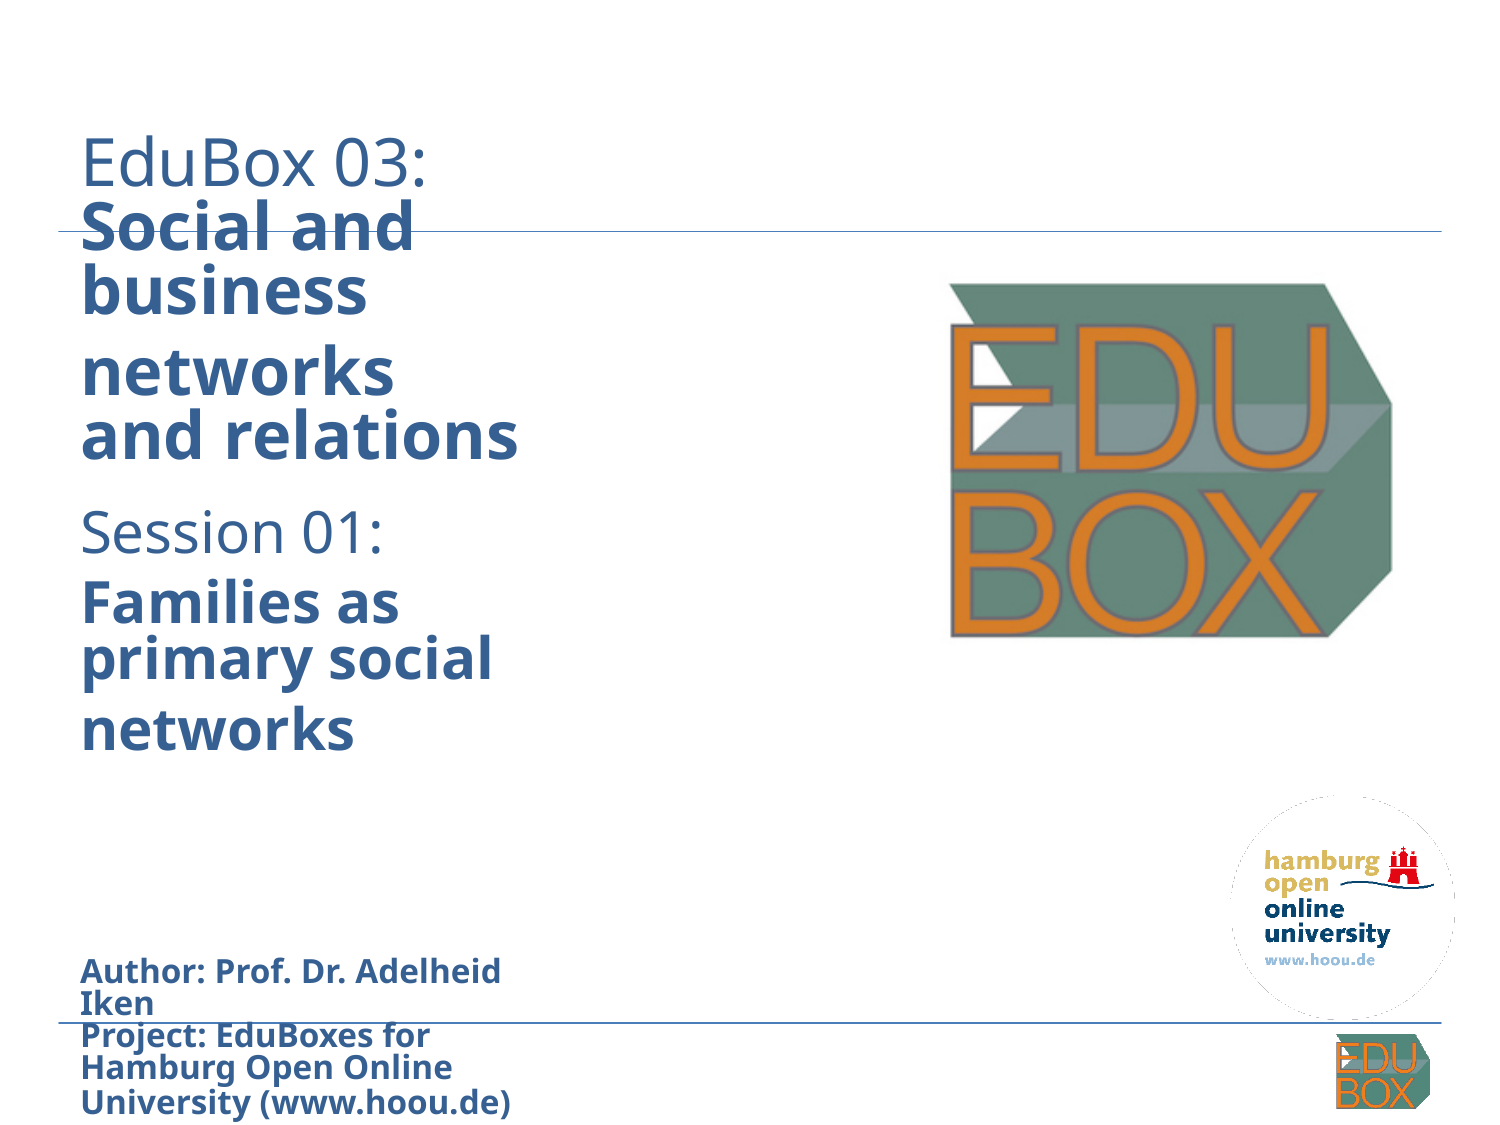

# EduBox 03: Social and business
networks and relations
Session 01:
Families as primary social
networks
Author: Prof. Dr. Adelheid Iken
Project: EduBoxes for Hamburg Open Online University (www.hoou.de)